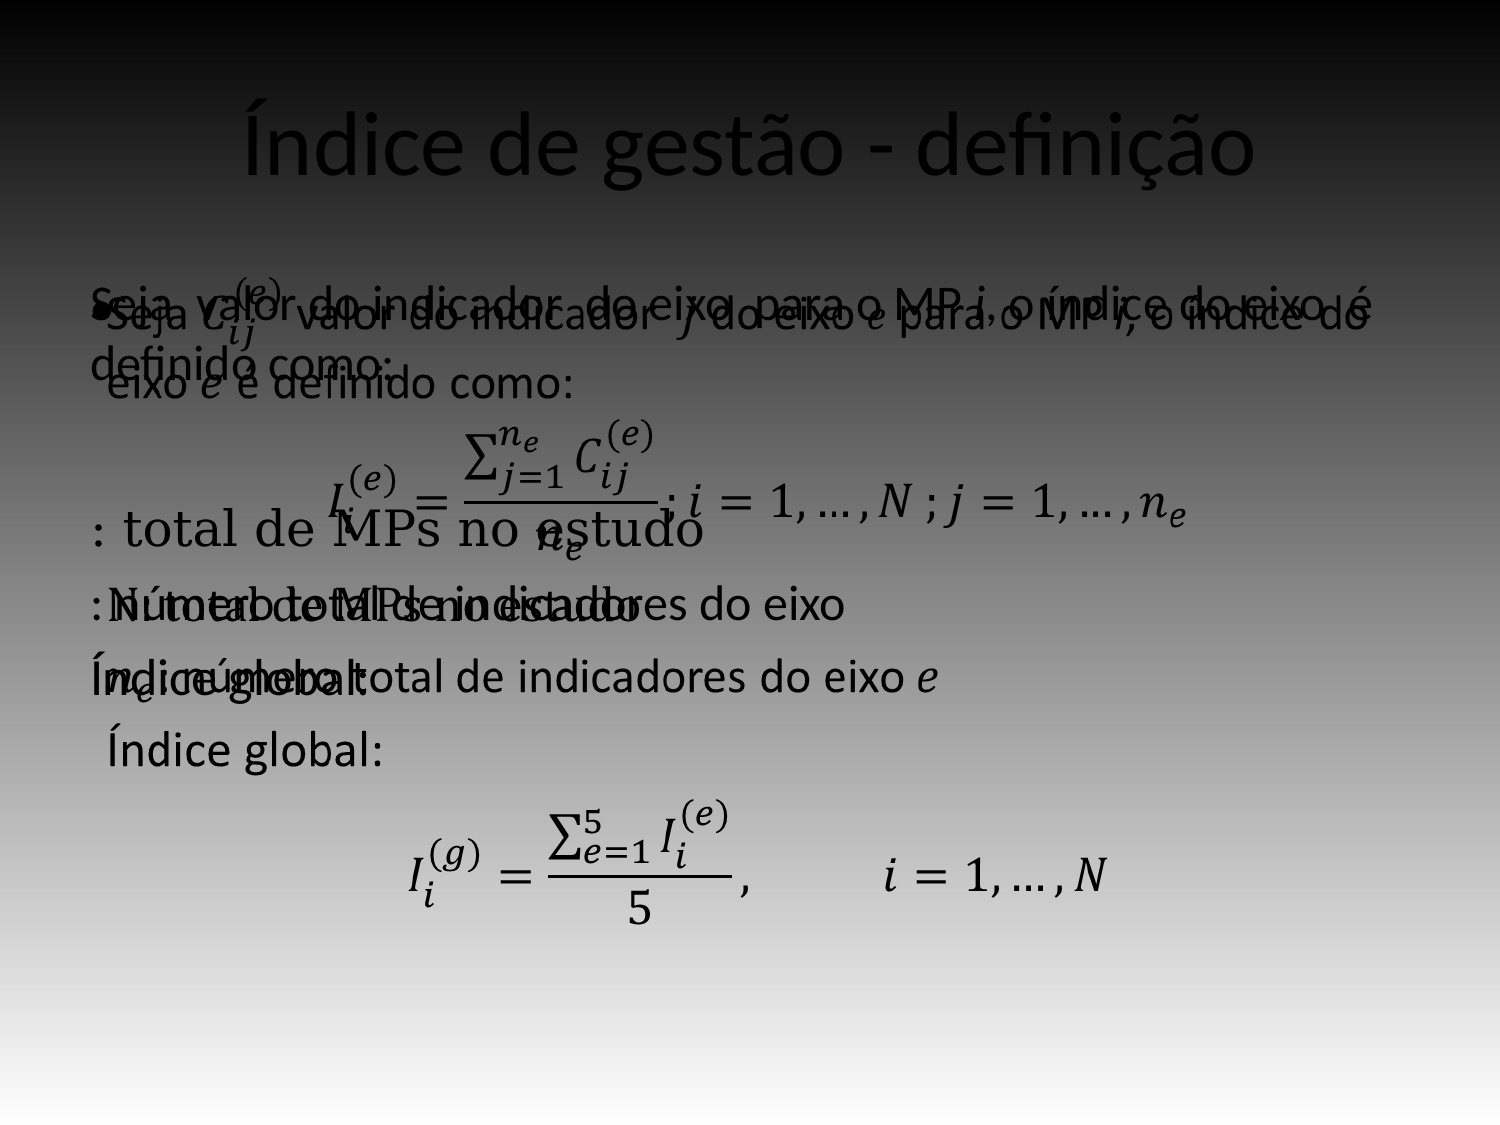

# Índice de gestão - definição
Seja valor do indicador do eixo para o MP i, o índice do eixo é definido como:
: total de MPs no estudo
: número total de indicadores do eixo
Índice global: